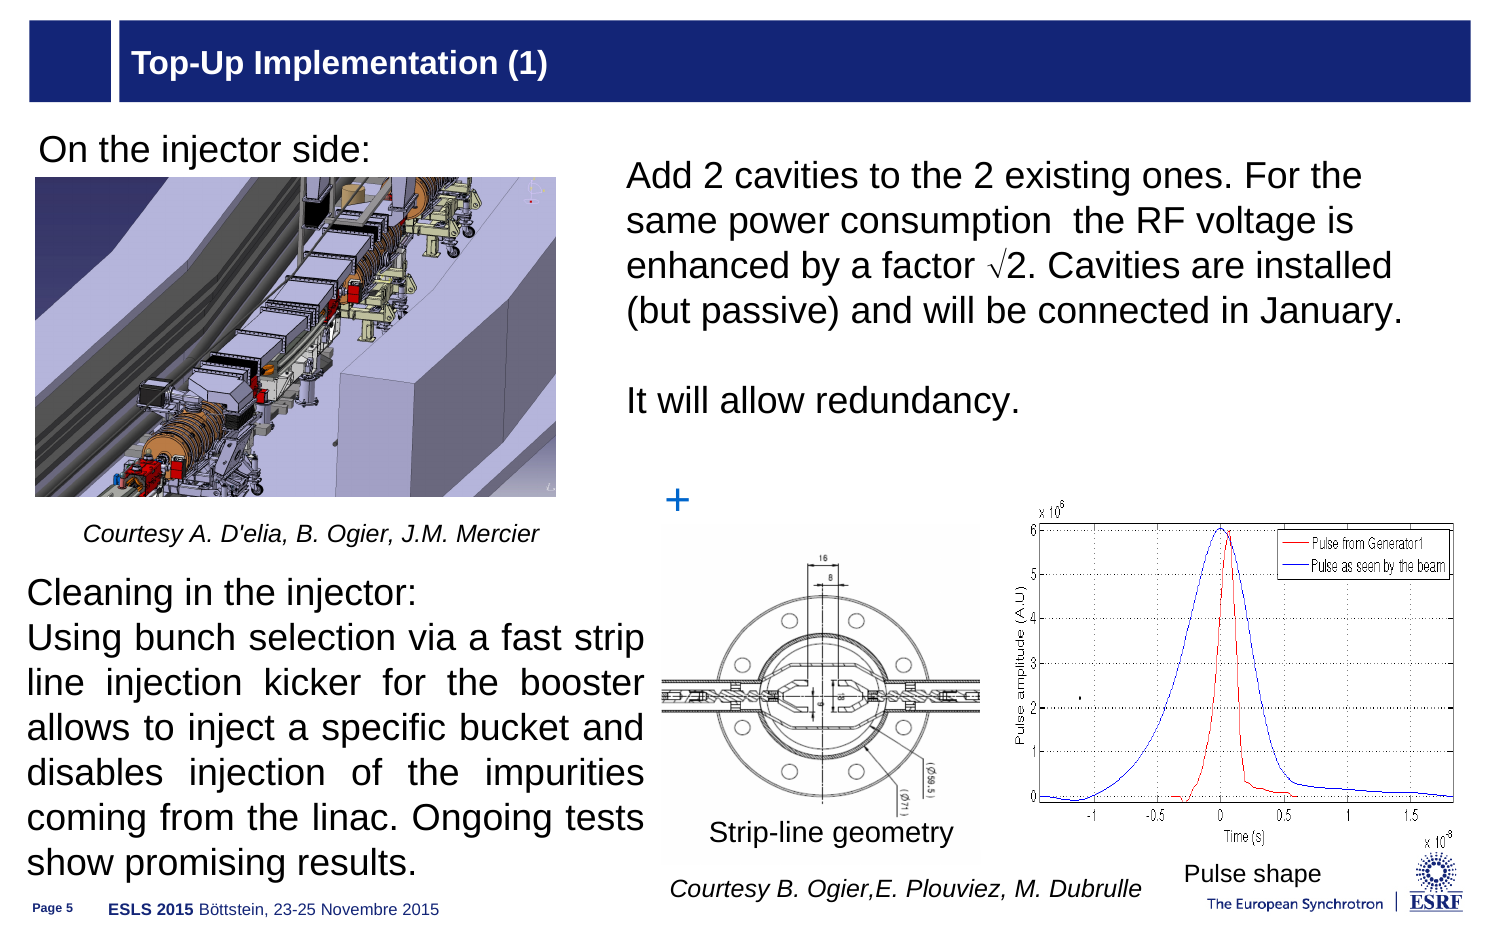

# Top-Up Implementation (1)
On the injector side:
Add 2 cavities to the 2 existing ones. For the same power consumption the RF voltage is enhanced by a factor 2. Cavities are installed (but passive) and will be connected in January.
It will allow redundancy.
+
Courtesy A. D'elia, B. Ogier, J.M. Mercier
Cleaning in the injector:
Using bunch selection via a fast strip line injection kicker for the booster allows to inject a specific bucket and disables injection of the impurities coming from the linac. Ongoing tests show promising results.
Strip-line geometry
Pulse shape
Courtesy B. Ogier,E. Plouviez, M. Dubrulle
Page
ESLS 2015 Böttstein, 23-25 Novembre 2015